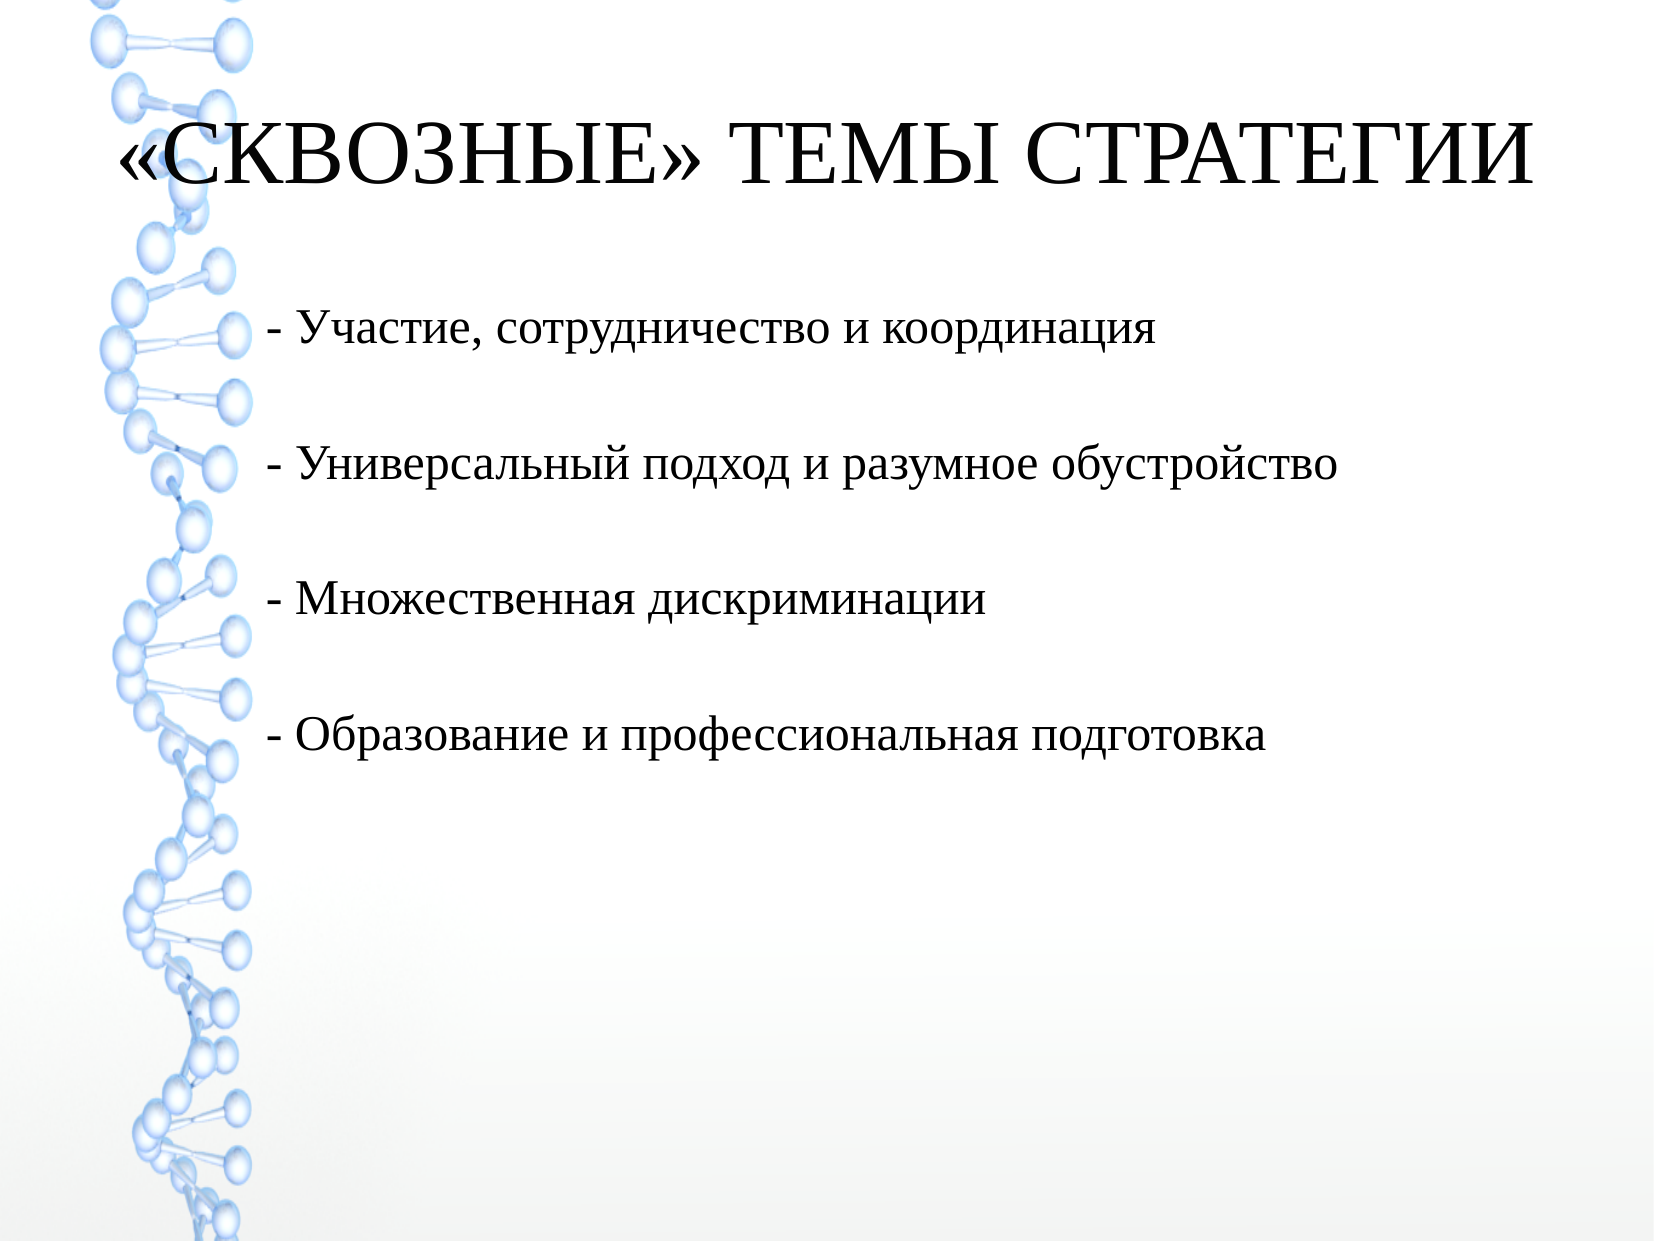

# «СКВОЗНЫЕ» ТЕМЫ СТРАТЕГИИ
- Участие, сотрудничество и координация
- Универсальный подход и разумное обустройство
- Множественная дискриминации
- Образование и профессиональная подготовка